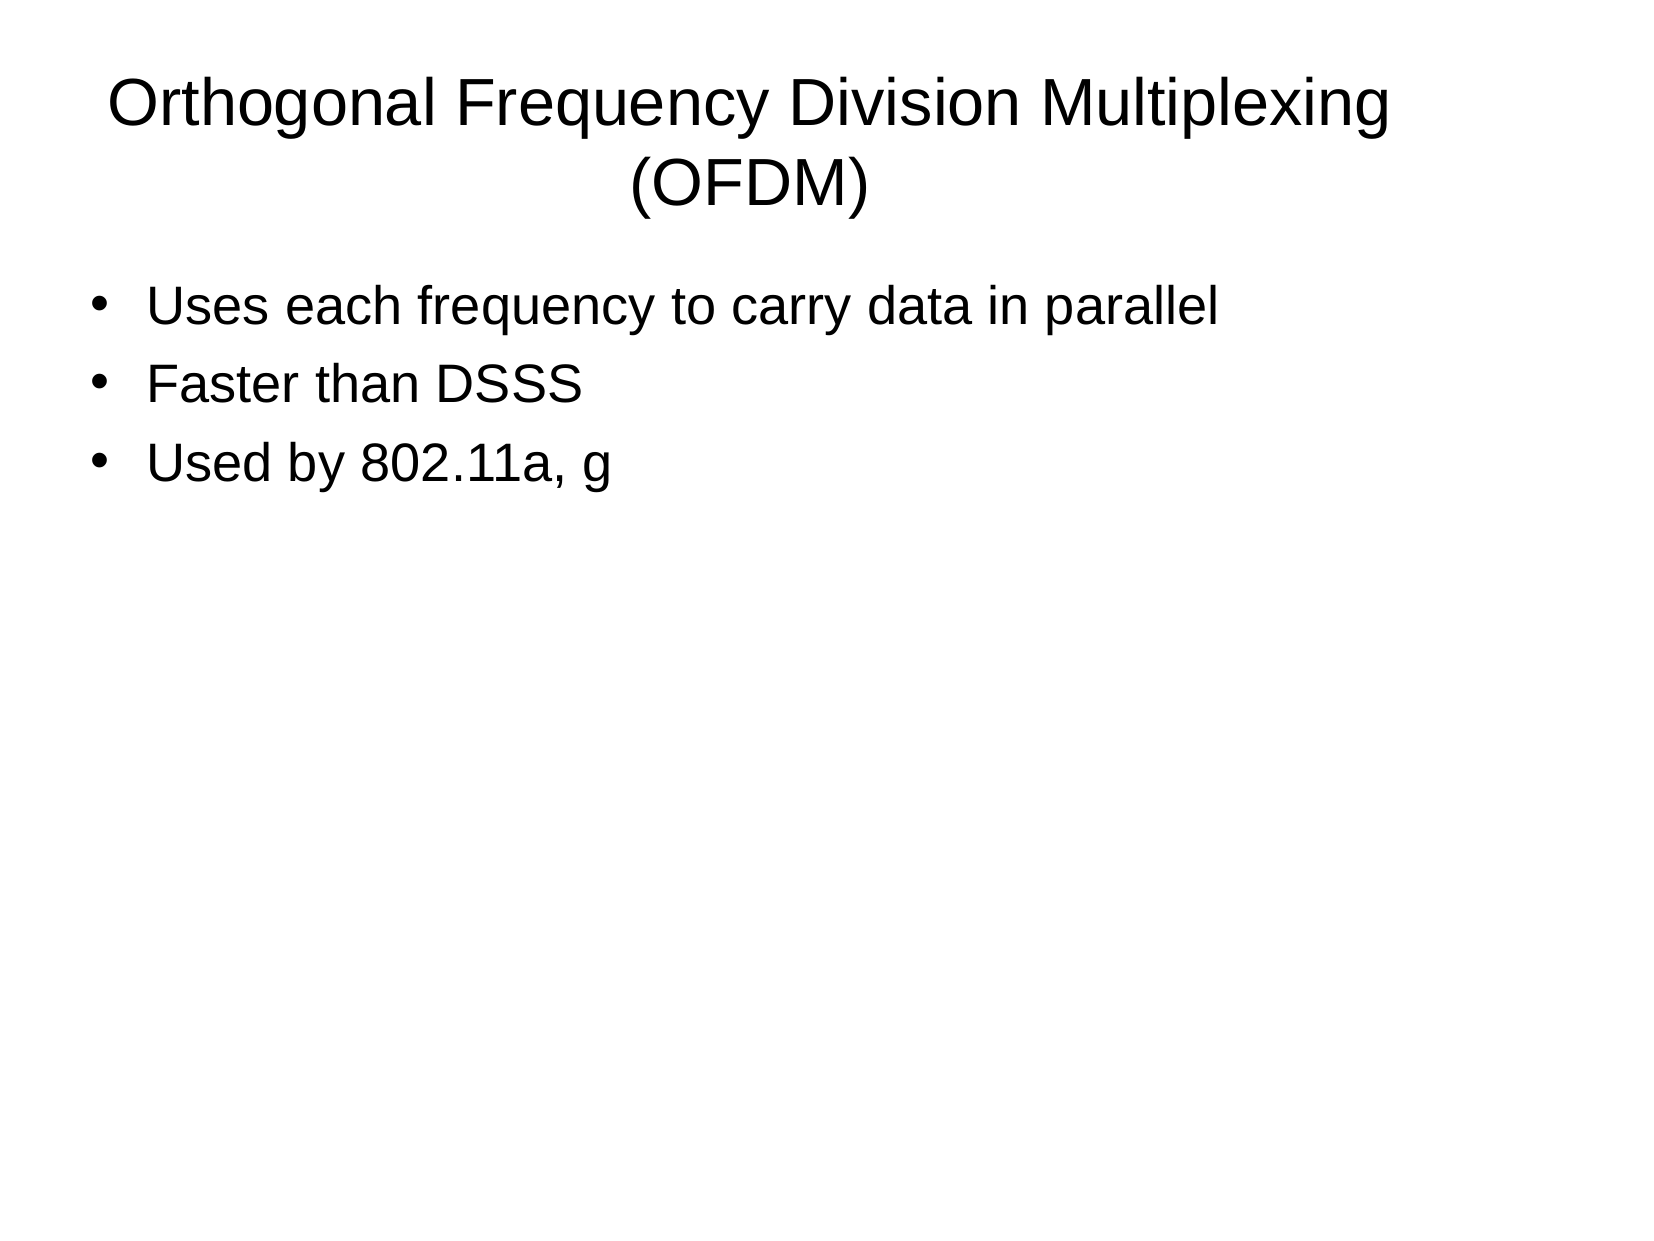

# Orthogonal Frequency Division Multiplexing (OFDM)
Uses each frequency to carry data in parallel
Faster than DSSS
Used by 802.11a, g